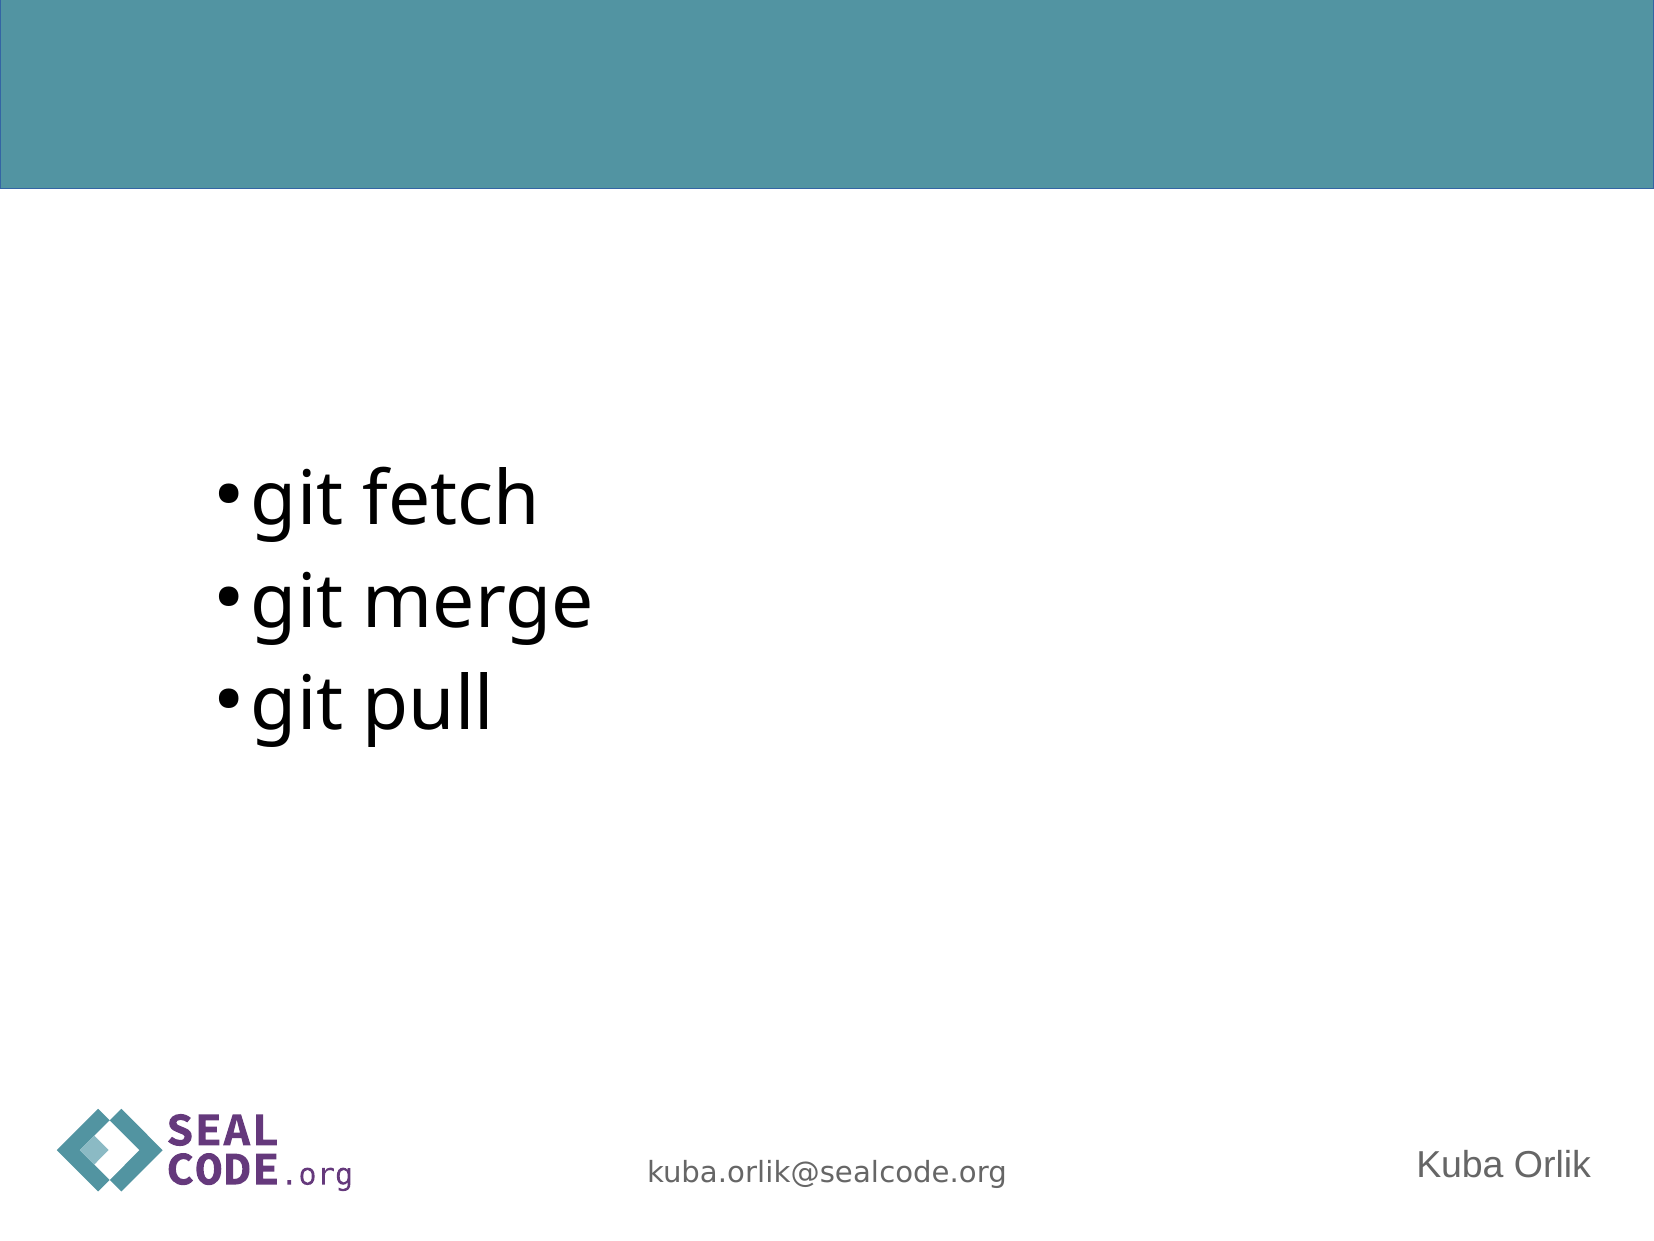

#
git fetch
git merge
git pull